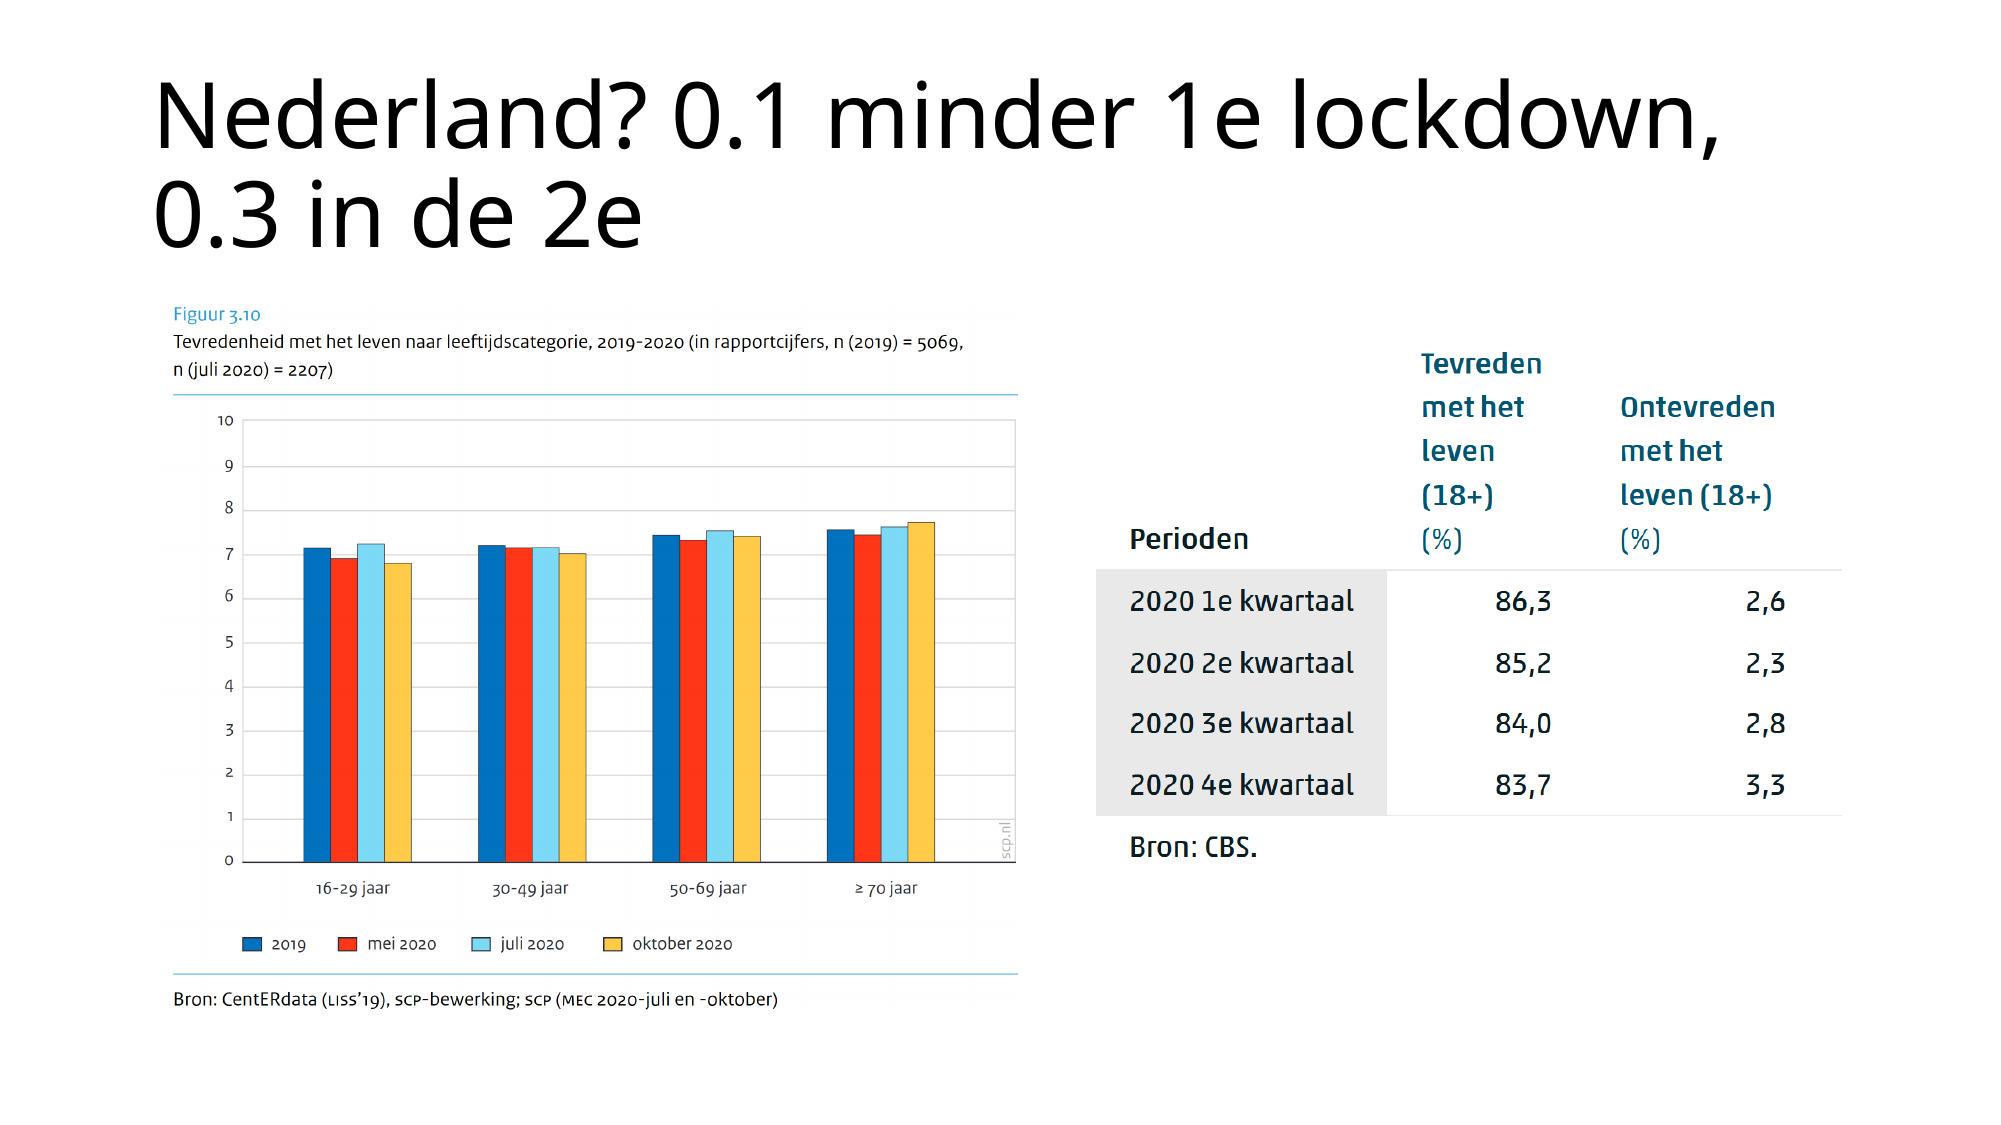

# Nederland? 0.1 minder 1e lockdown, 0.3 in de 2e